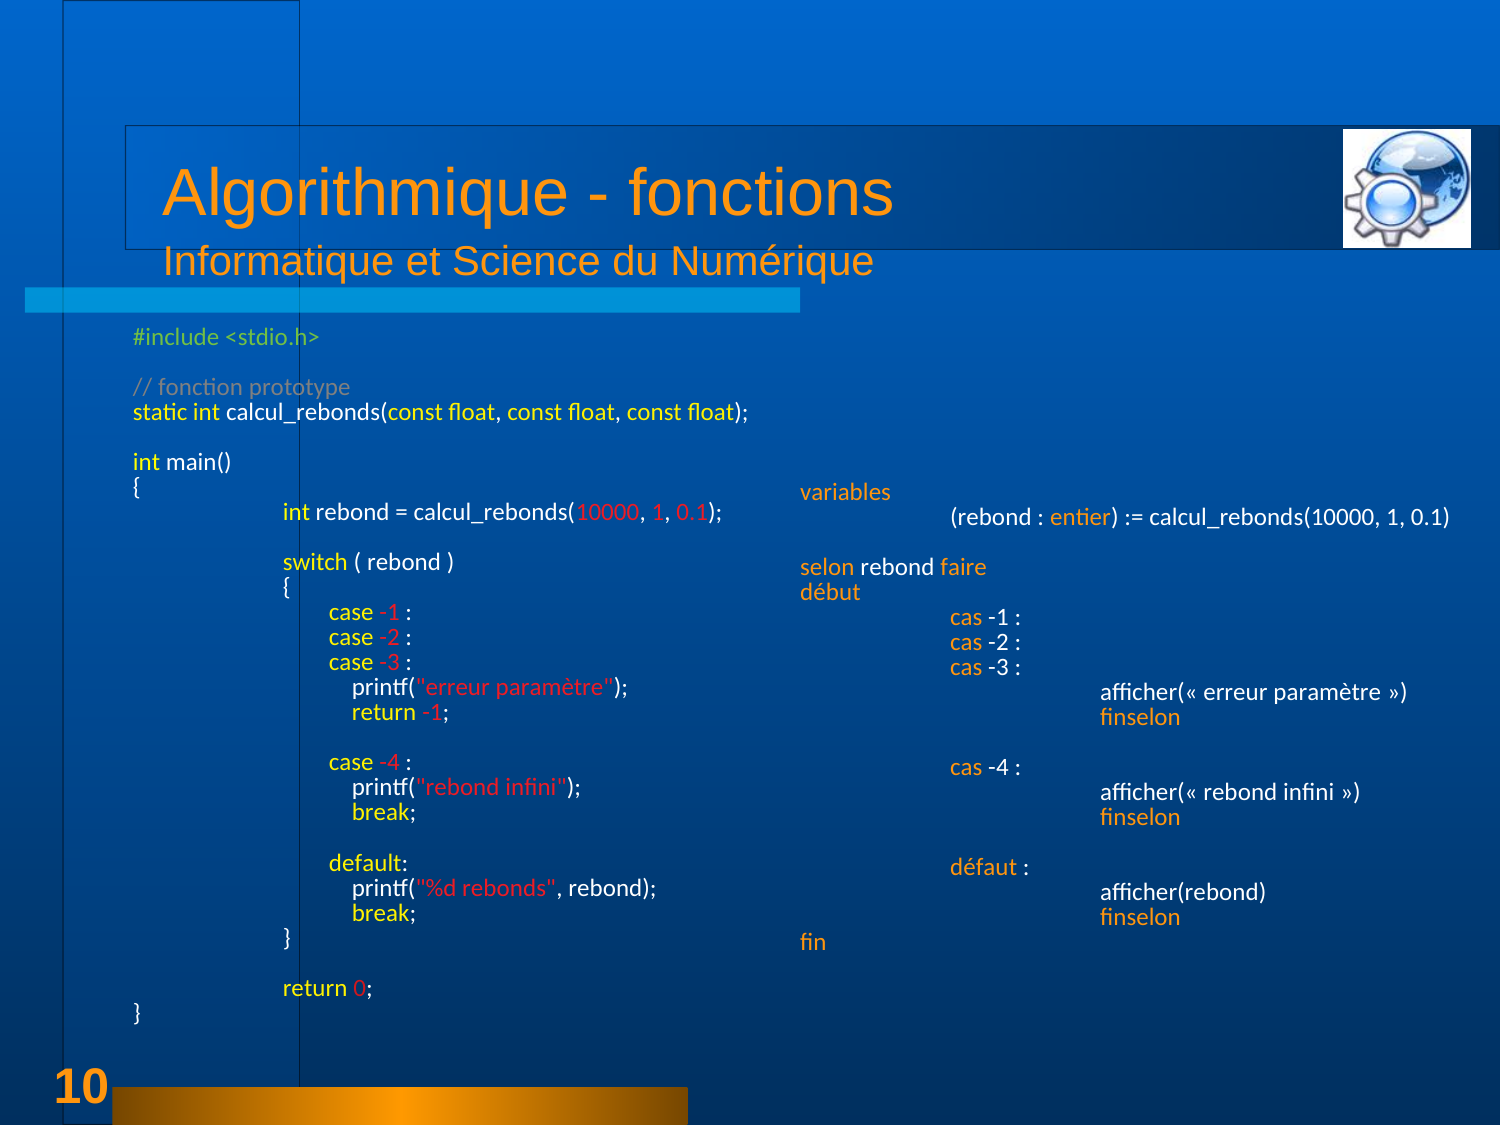

#include <stdio.h>
// fonction prototype
static int calcul_rebonds(const float, const float, const float);
int main()
{
 	int rebond = calcul_rebonds(10000, 1, 0.1);
	switch ( rebond )
	{
	 case -1 :
	 case -2 :
	 case -3 :
	 printf("erreur paramètre");
	 return -1;
	 case -4 :
	 printf("rebond infini");
	 break;
	 default:
	 printf("%d rebonds", rebond);
	 break;
	}
	return 0;
}
variables
	(rebond : entier) := calcul_rebonds(10000, 1, 0.1)
selon rebond faire
début
	cas -1 :
	cas -2 :
	cas -3 :
		afficher(« erreur paramètre »)
		finselon
	cas -4 :
		afficher(« rebond infini »)
		finselon
	défaut :
		afficher(rebond)
		finselon
fin